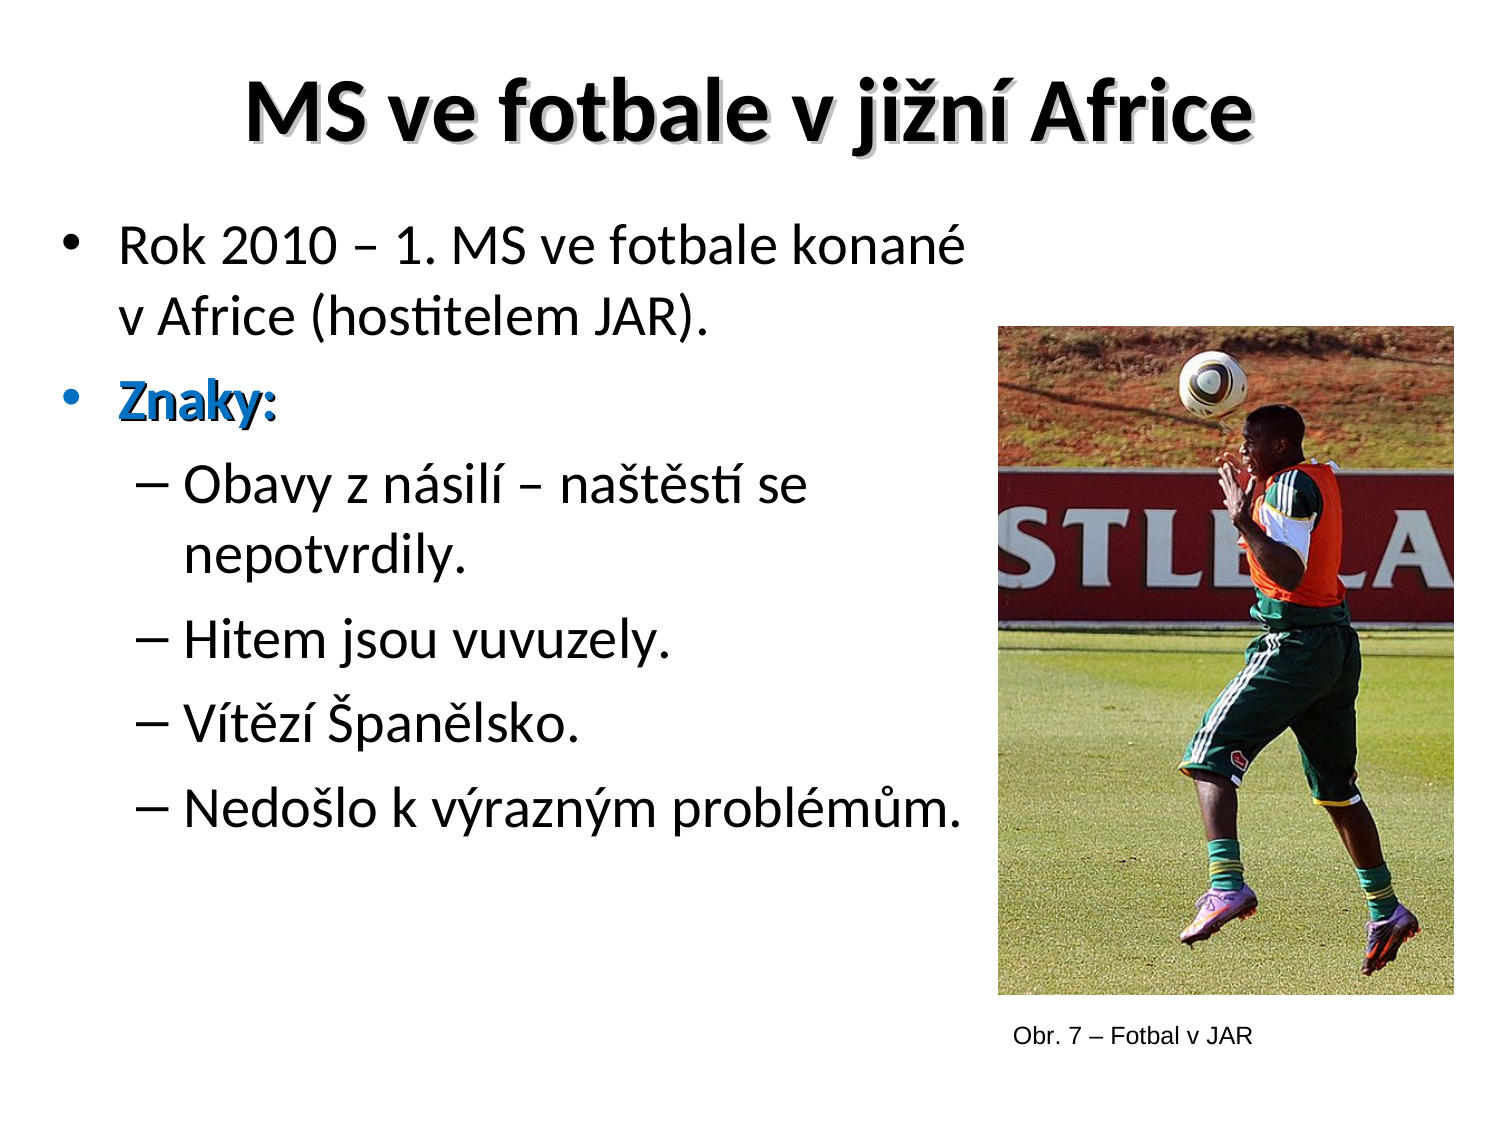

# MS ve fotbale v jižní Africe
Rok 2010 – 1. MS ve fotbale konané v Africe (hostitelem JAR).
Znaky:
Obavy z násilí – naštěstí se nepotvrdily.
Hitem jsou vuvuzely.
Vítězí Španělsko.
Nedošlo k výrazným problémům.
Obr. 7 – Fotbal v JAR